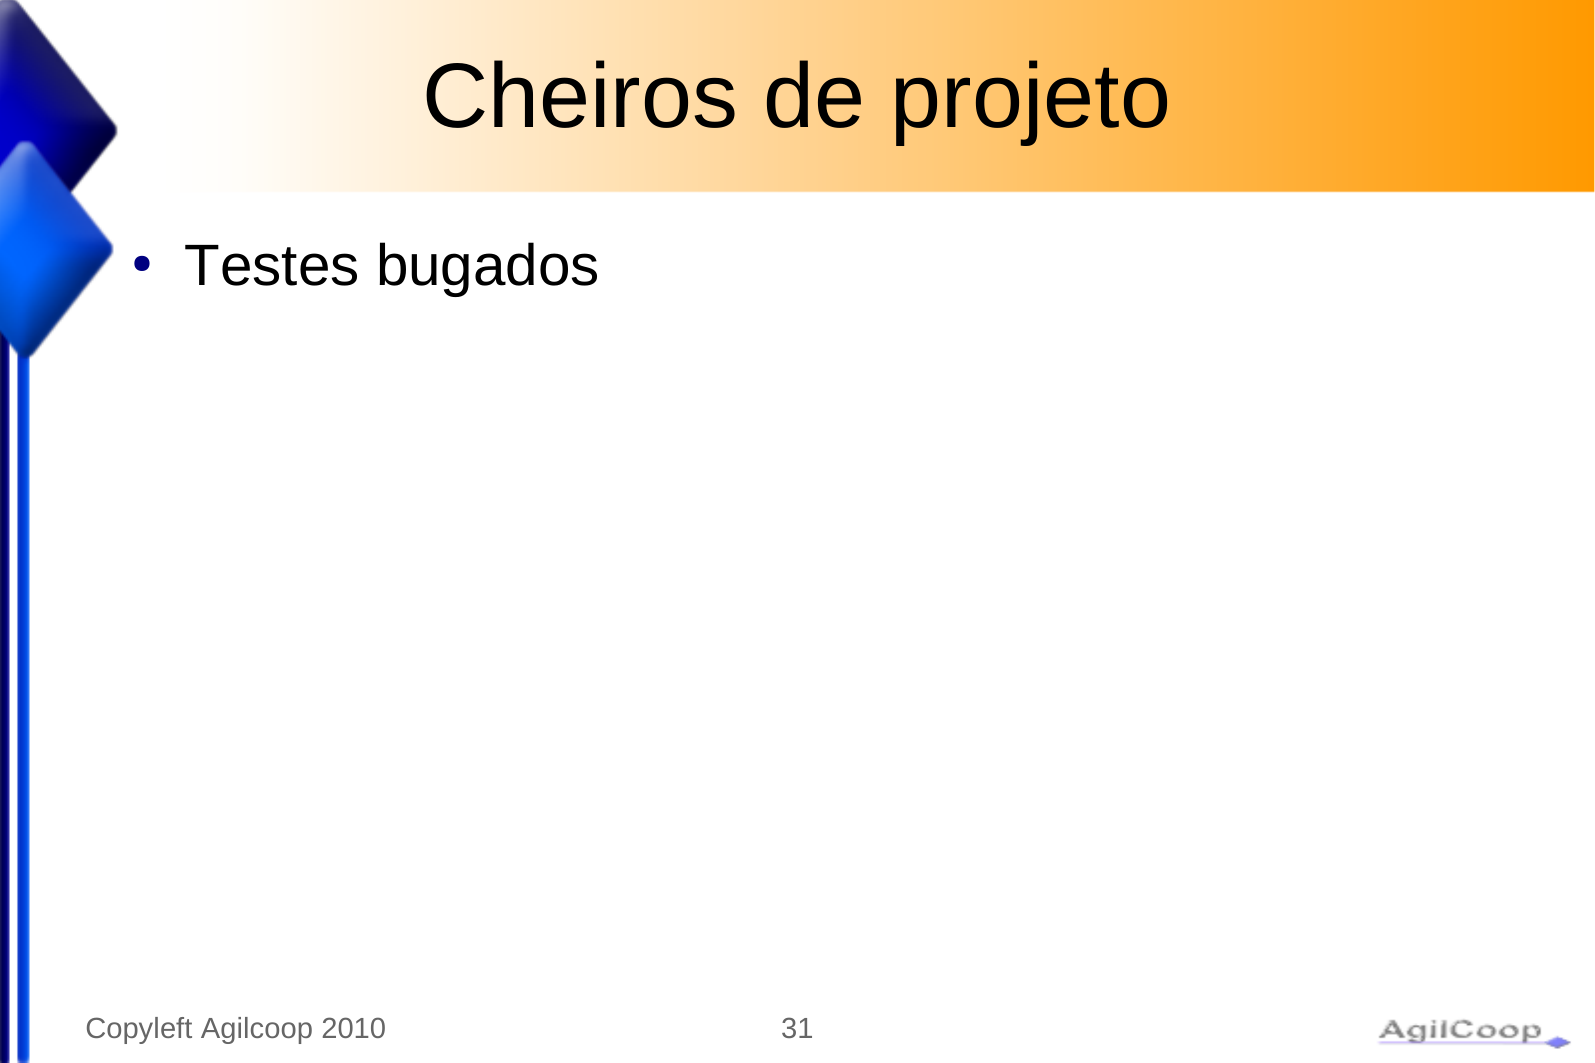

# Cheiros de projeto
Testes bugados
Copyleft Agilcoop 2010
31